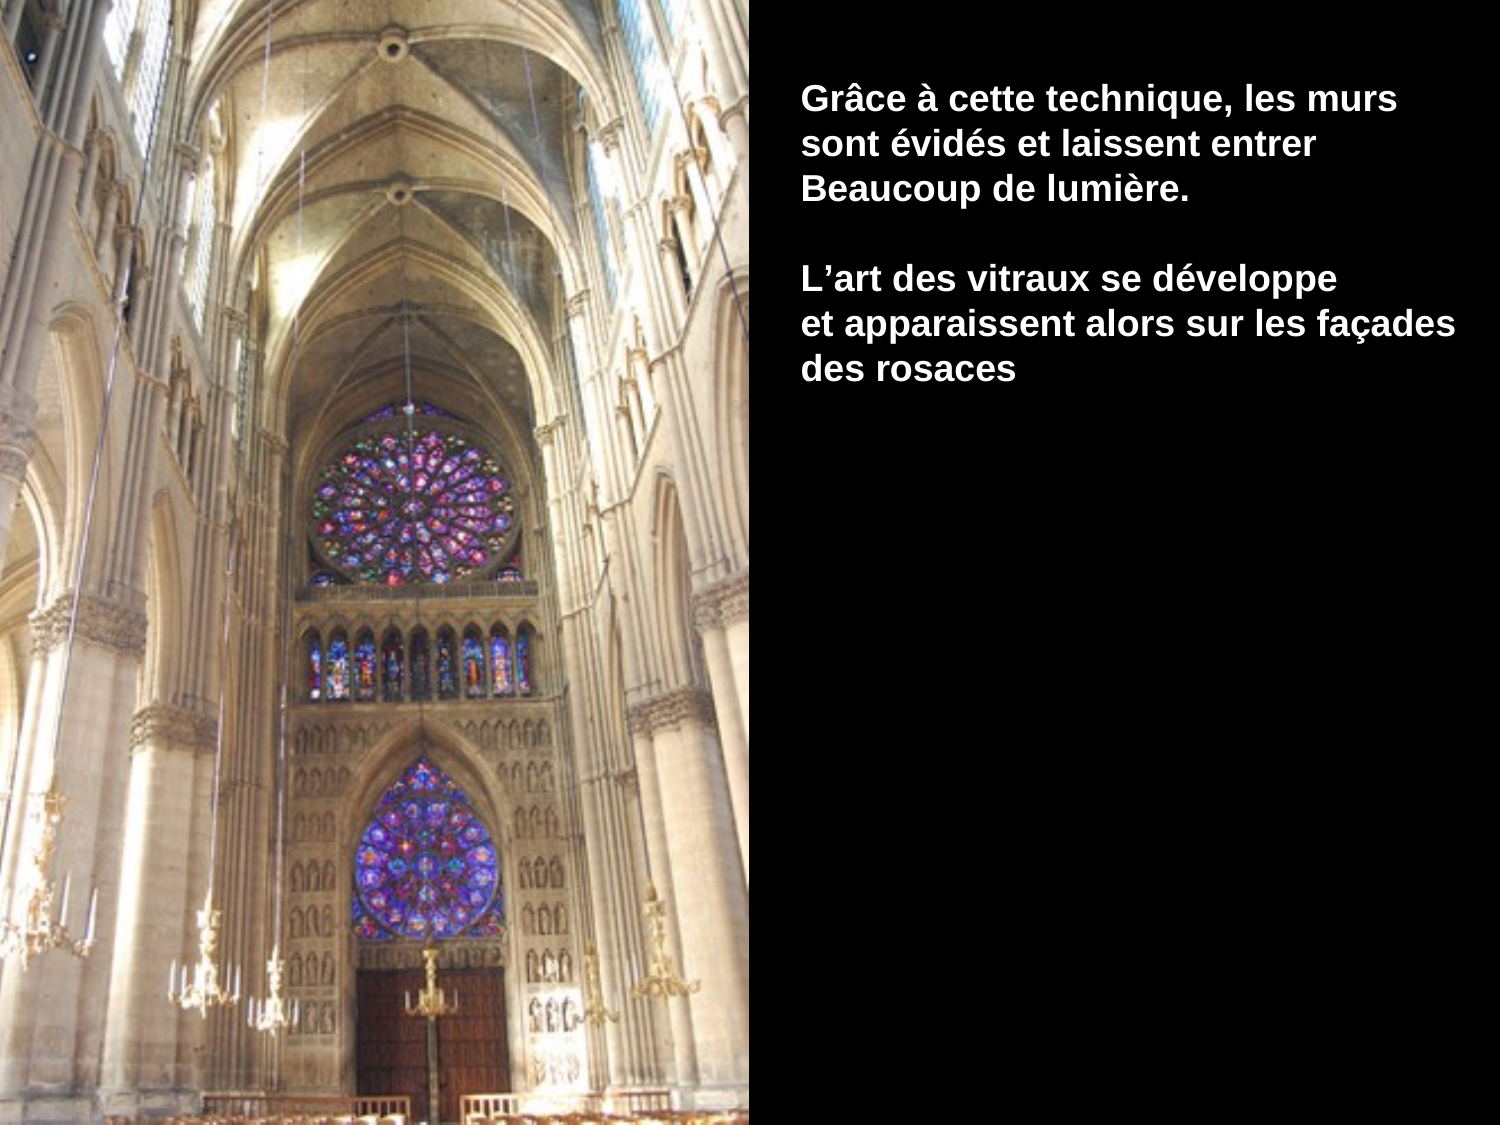

Grâce à cette technique, les murs
sont évidés et laissent entrer
Beaucoup de lumière.
L’art des vitraux se développe
et apparaissent alors sur les façades
des rosaces